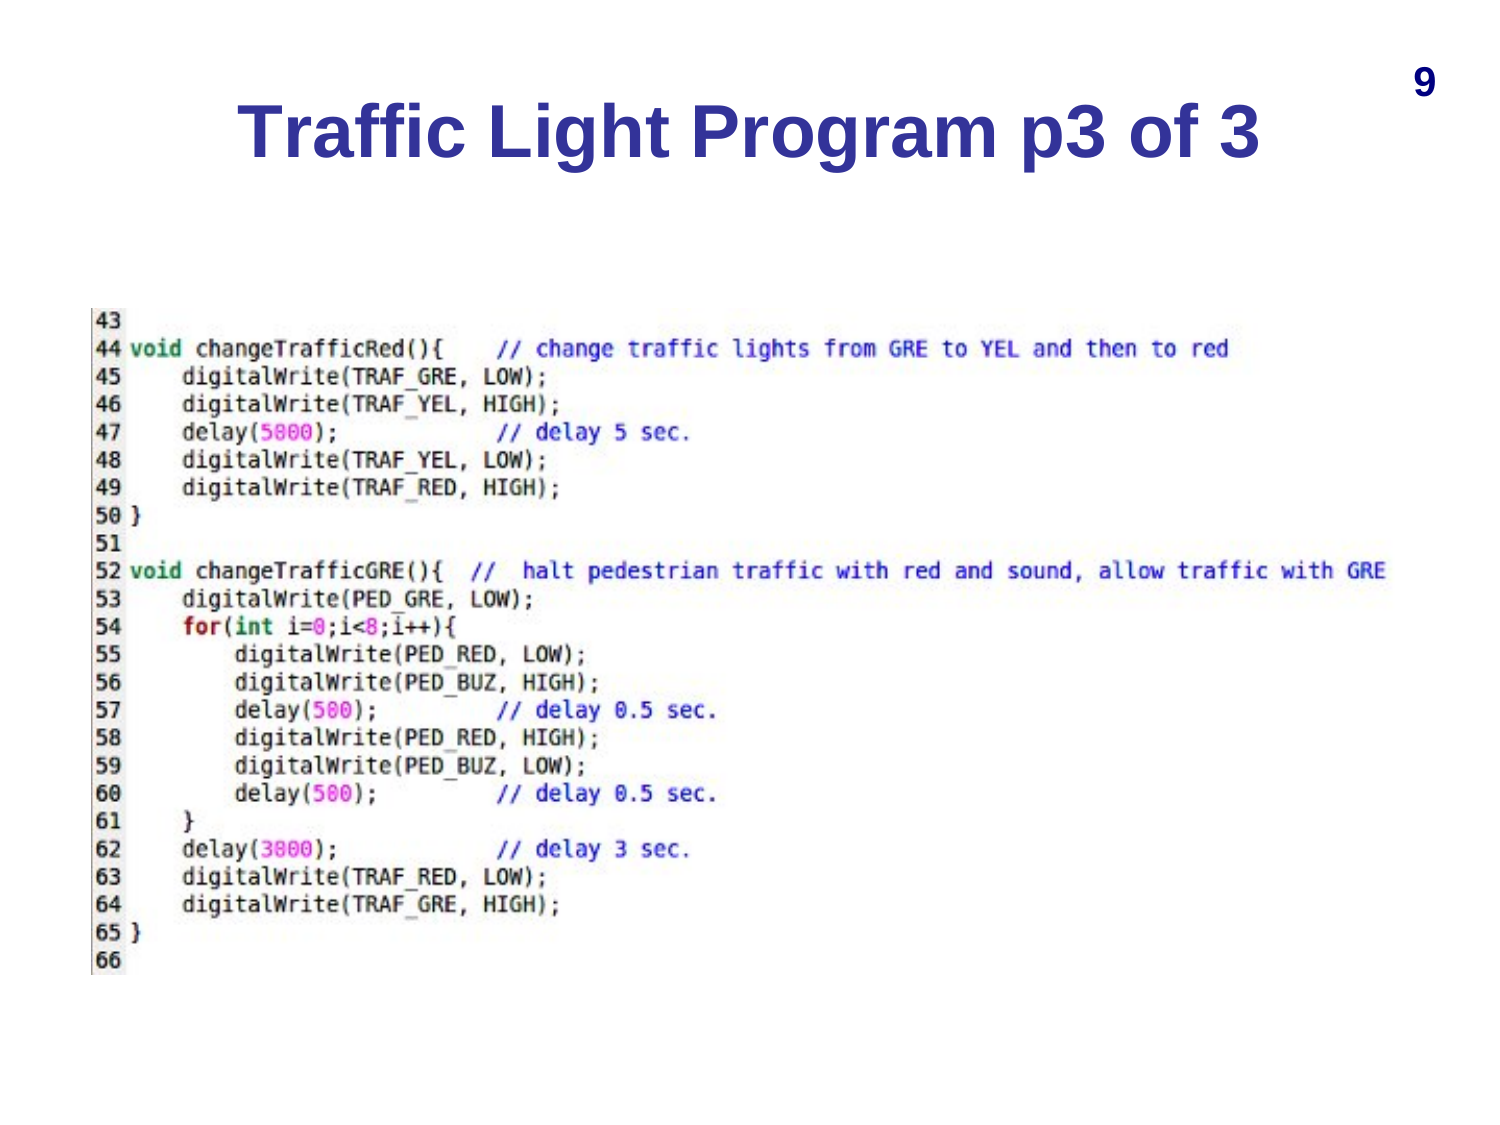

9
# Traffic Light Program p3 of 3